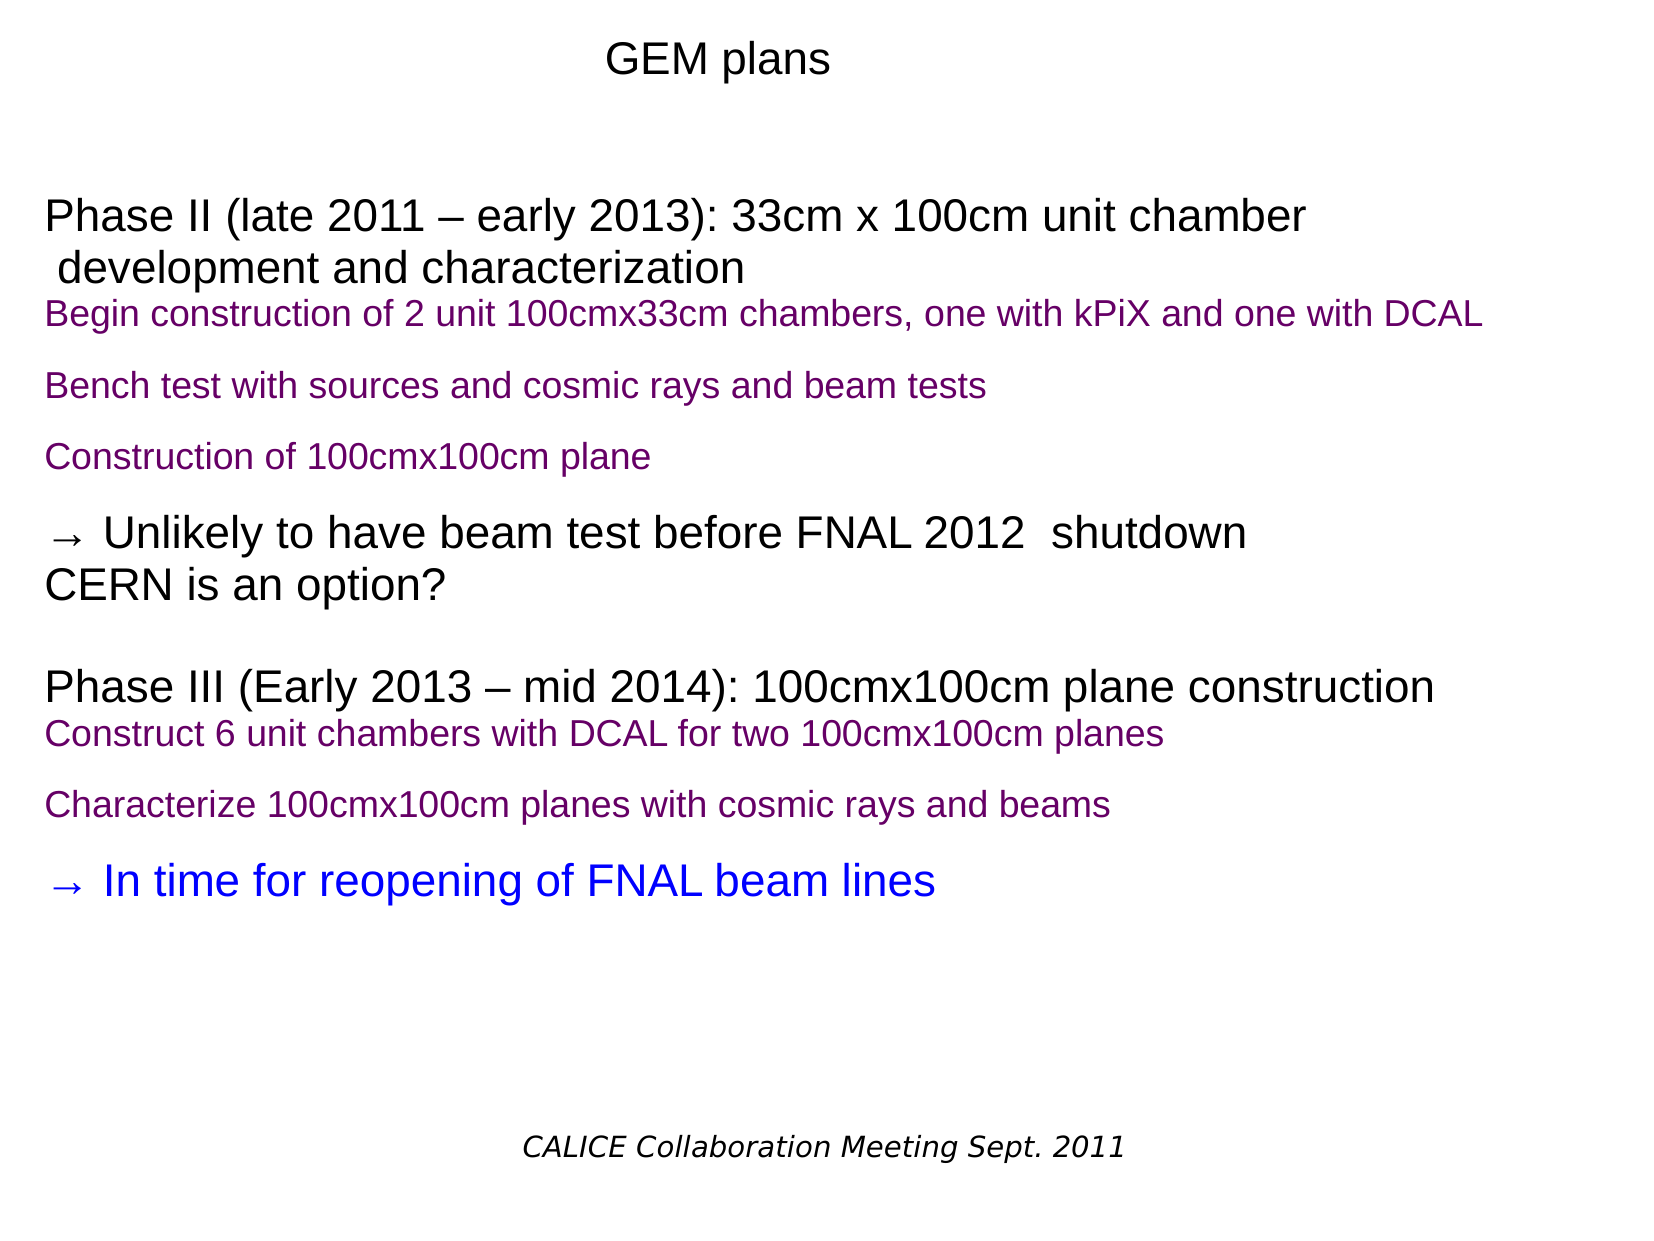

GEM plans
Phase II (late 2011 – early 2013): 33cm x 100cm unit chamber
 development and characterization
Begin construction of 2 unit 100cmx33cm chambers, one with kPiX and one with DCAL
Bench test with sources and cosmic rays and beam tests
Construction of 100cmx100cm plane
→ Unlikely to have beam test before FNAL 2012  shutdown
CERN is an option?
Phase III (Early 2013 – mid 2014): 100cmx100cm plane construction
Construct 6 unit chambers with DCAL for two 100cmx100cm planes
Characterize 100cmx100cm planes with cosmic rays and beams
→ In time for reopening of FNAL beam lines
CALICE Collaboration Meeting Sept. 2011